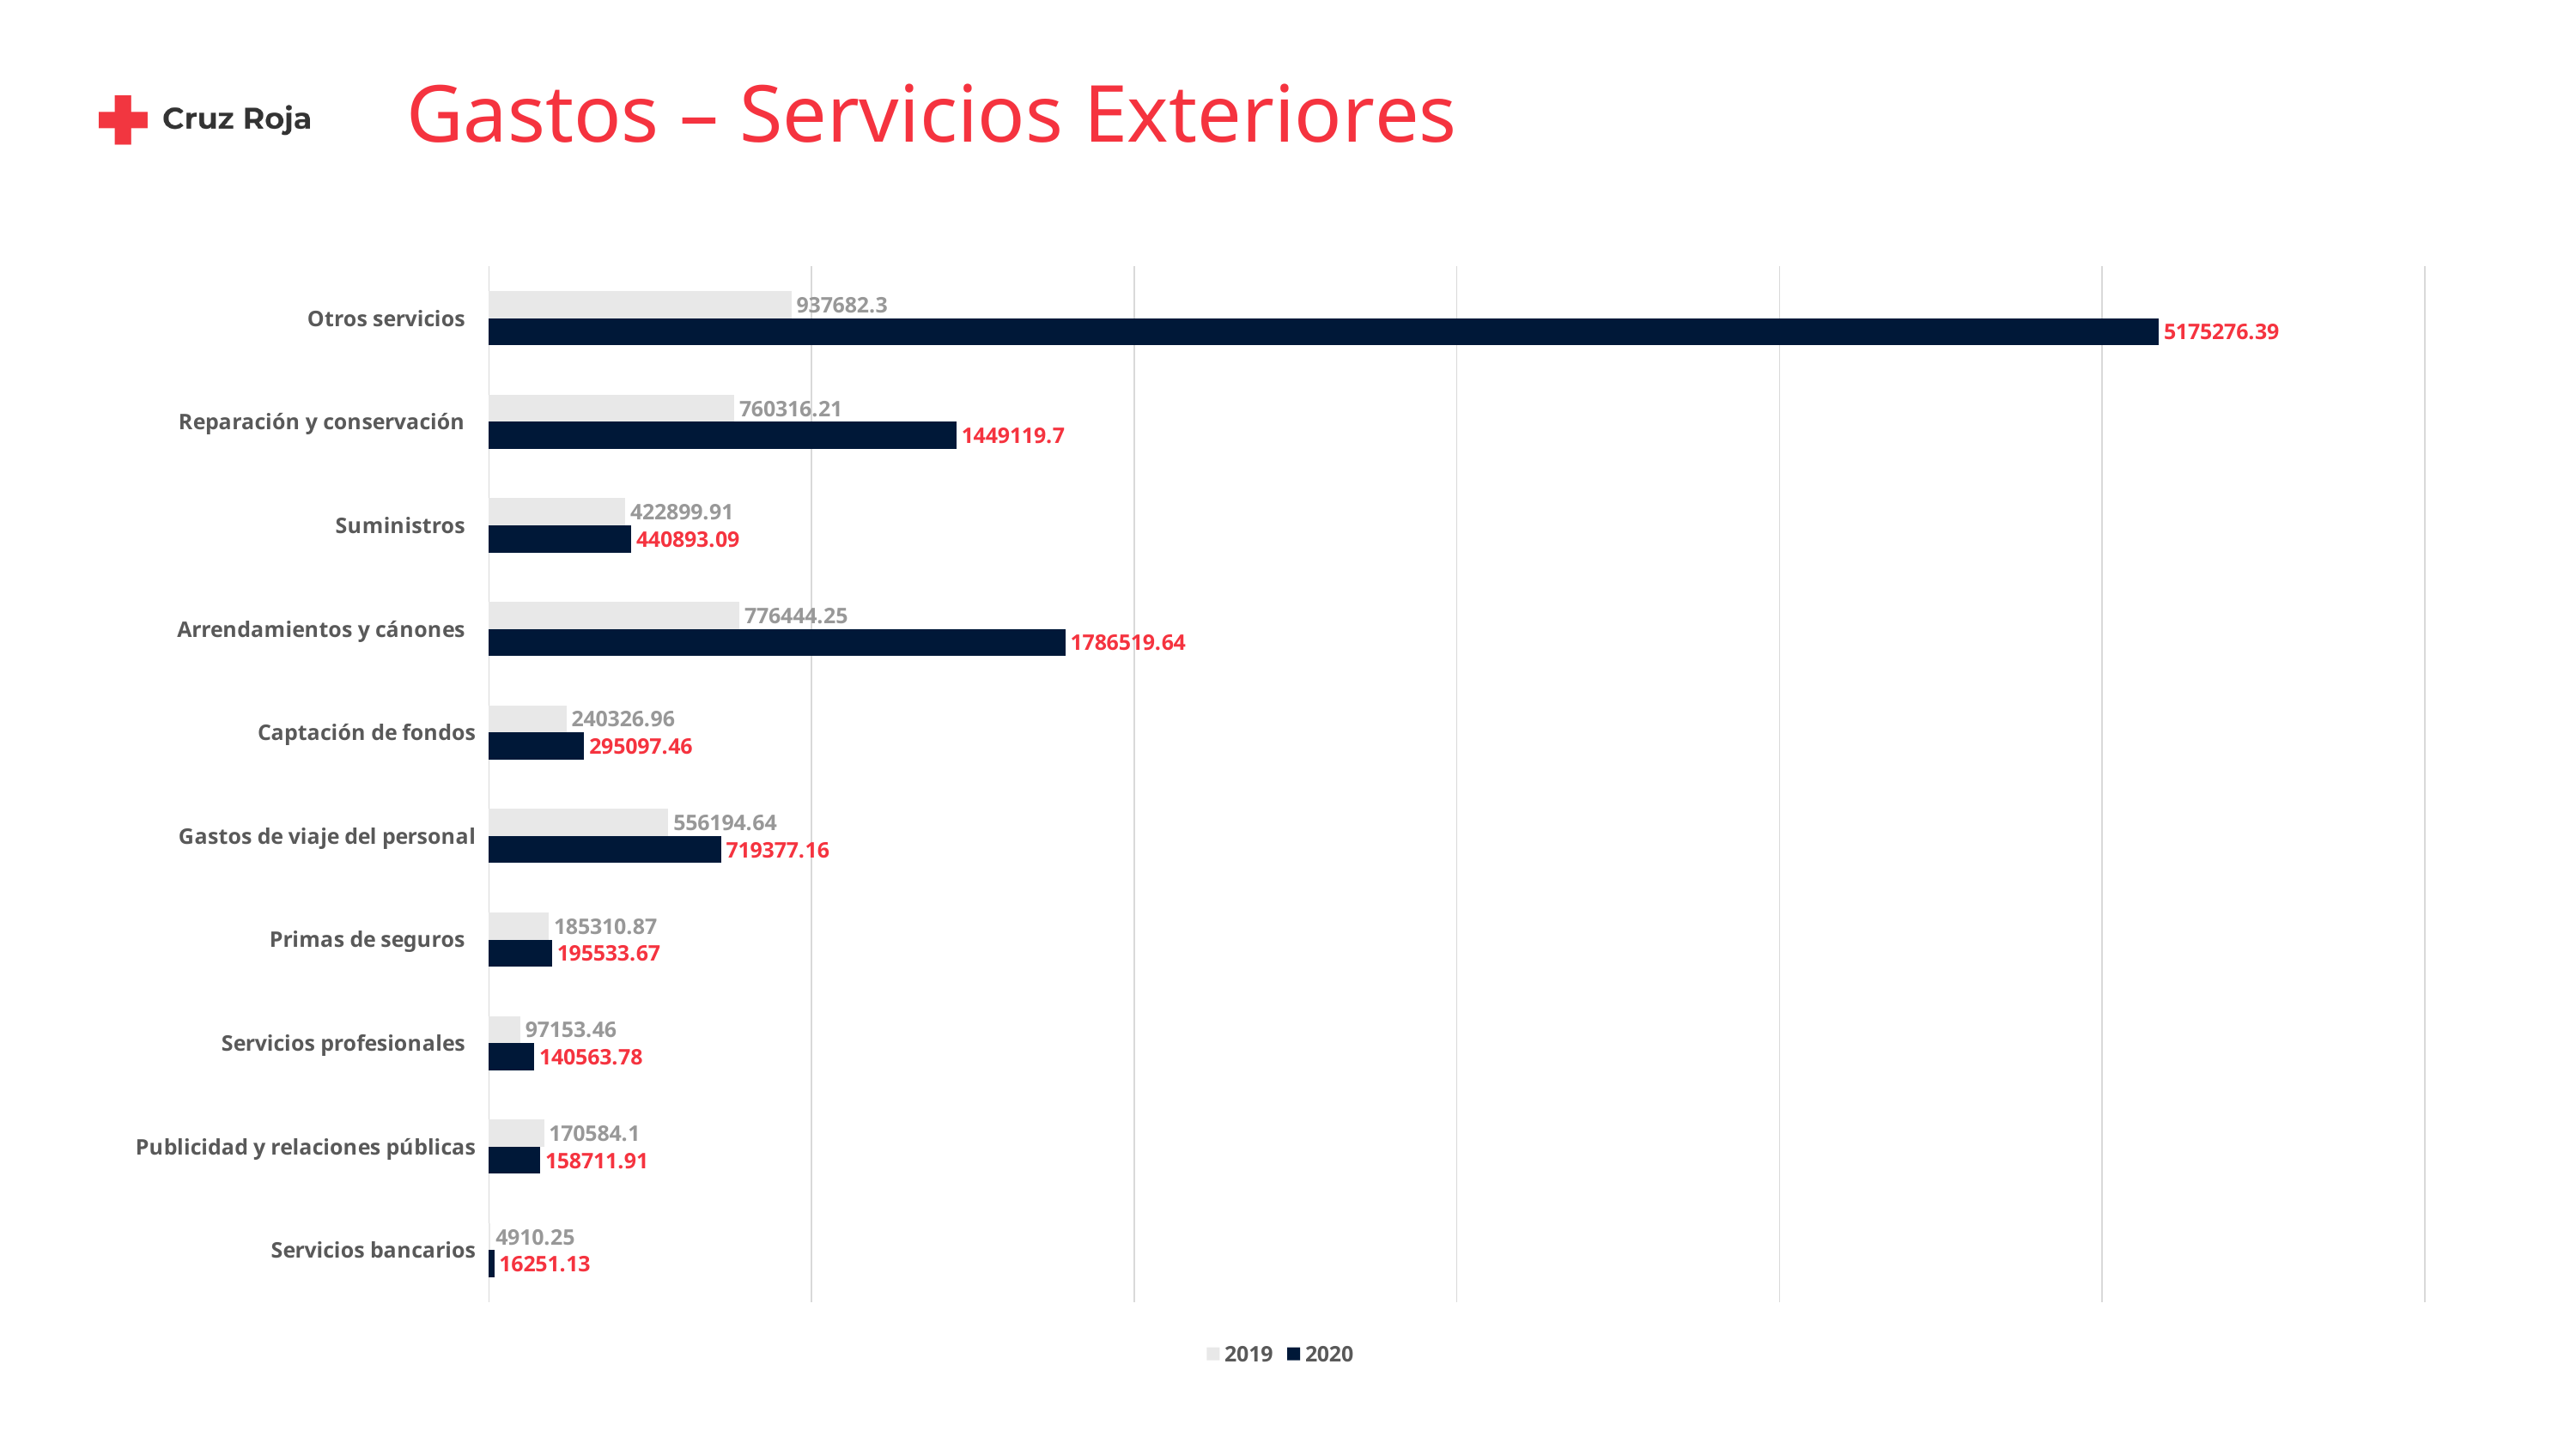

Gastos – Servicios Exteriores
### Chart
| Category | 2020 | 2019 |
|---|---|---|
| Servicios bancarios | 16251.13 | 4910.25 |
| Publicidad y relaciones públicas | 158711.91 | 170584.1 |
| Servicios profesionales | 140563.78 | 97153.46 |
| Primas de seguros | 195533.67 | 185310.87 |
| Gastos de viaje del personal | 719377.16 | 556194.64 |
| Captación de fondos | 295097.46 | 240326.96 |
| Arrendamientos y cánones | 1786519.64 | 776444.25 |
| Suministros | 440893.09 | 422899.91 |
| Reparación y conservación | 1449119.7 | 760316.21 |
| Otros servicios | 5175276.39 | 937682.3 |